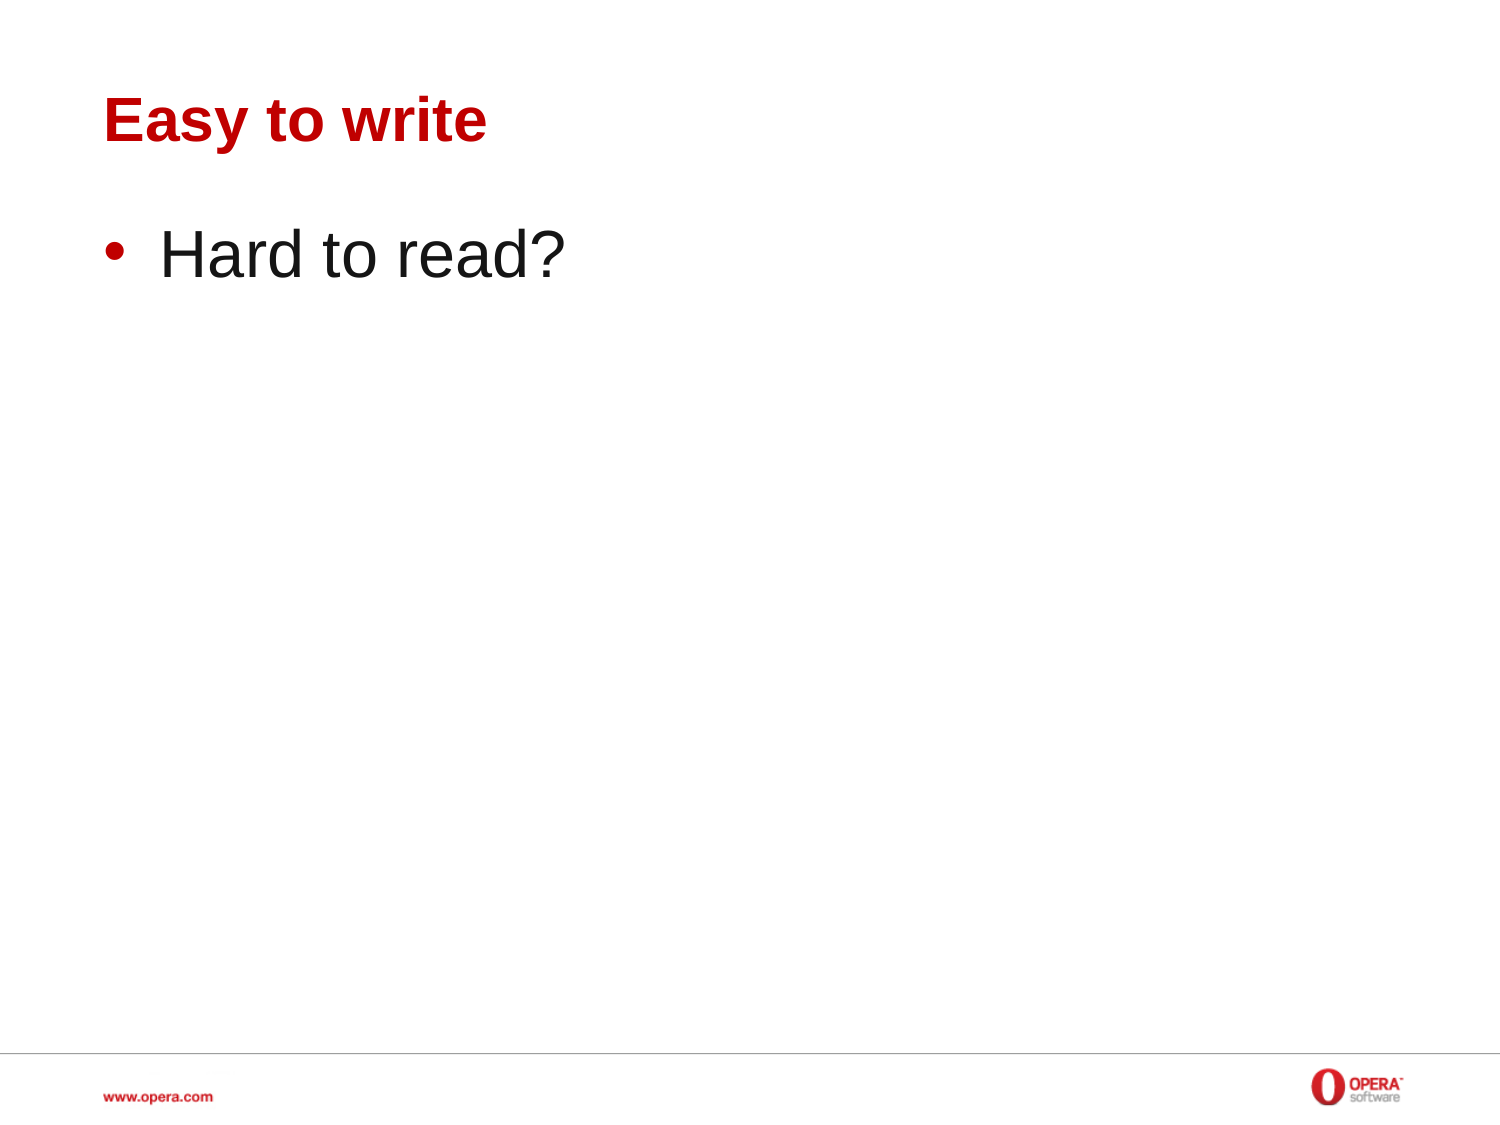

# Easy to write
Hard to read?